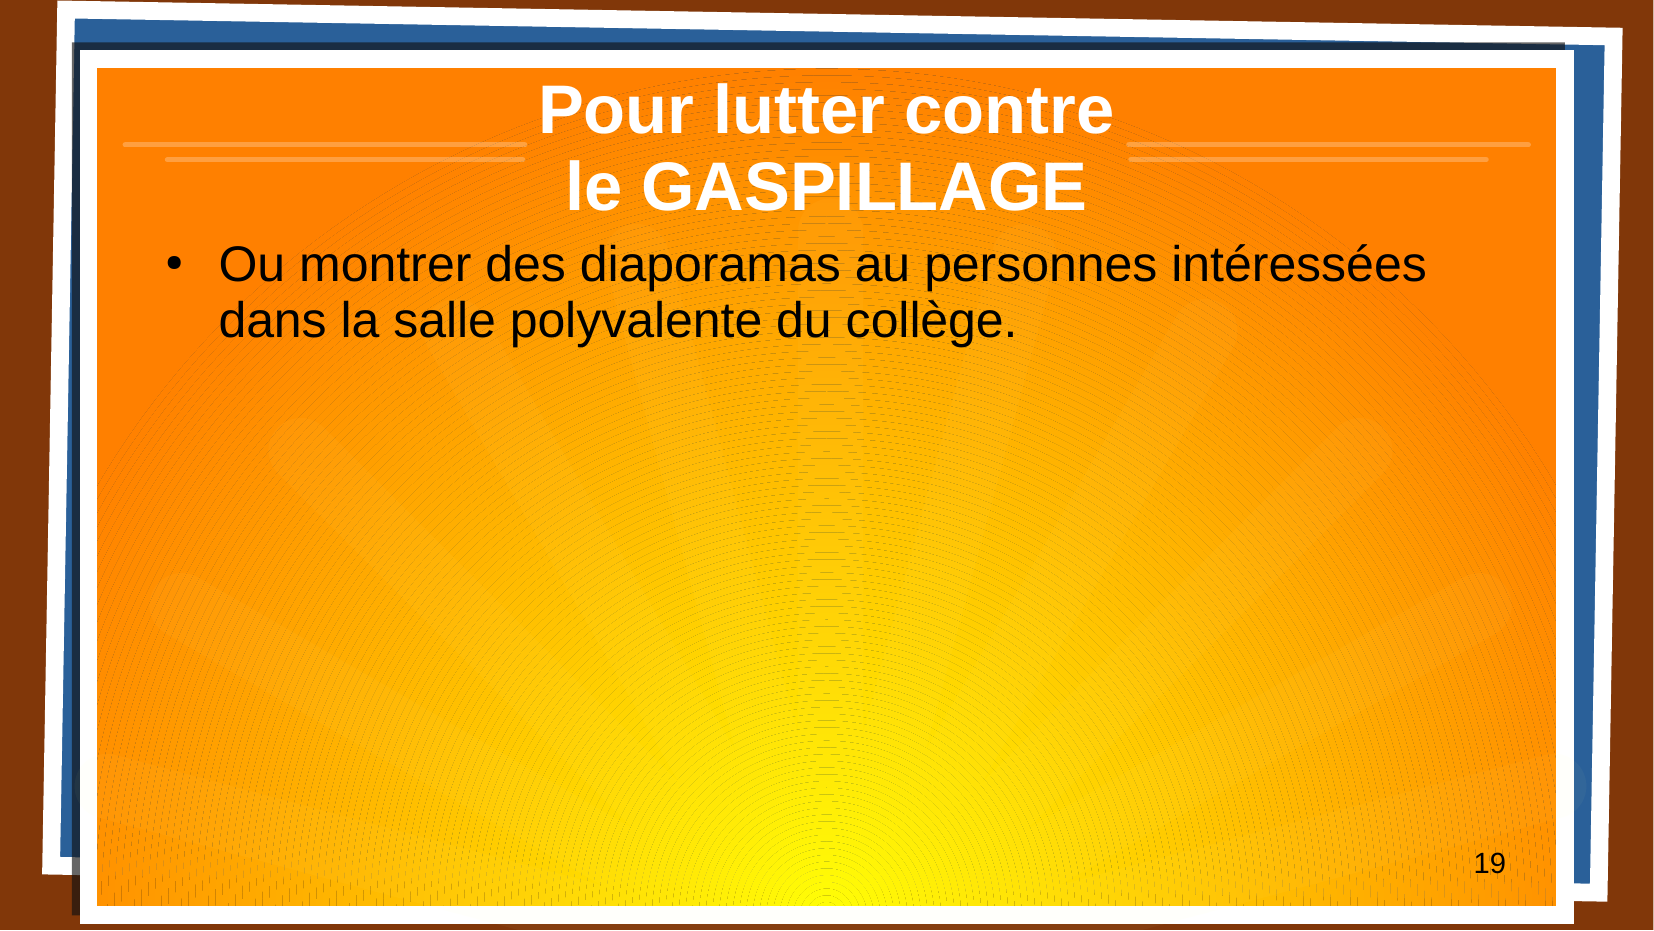

# Pour lutter contre le GASPILLAGE
Ou montrer des diaporamas au personnes intéressées dans la salle polyvalente du collège.
19